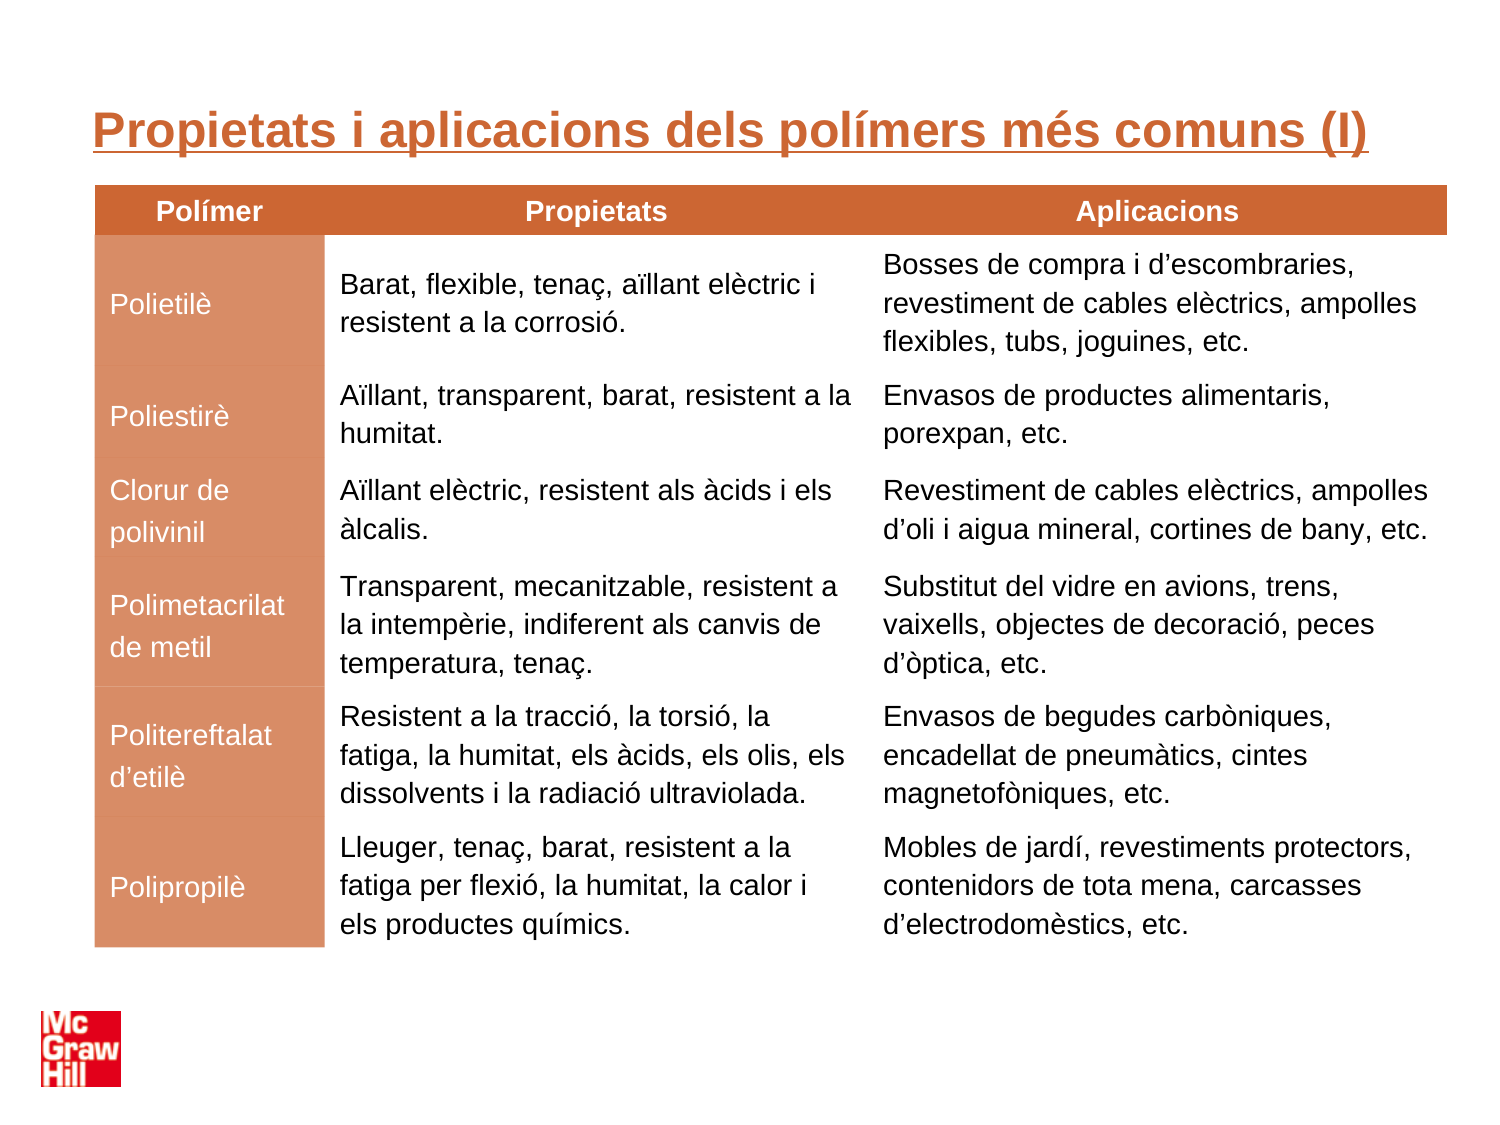

Propietats i aplicacions dels polímers més comuns (I)
| Polímer | Propietats | Aplicacions |
| --- | --- | --- |
| Polietilè | Barat, flexible, tenaç, aïllant elèctric i resistent a la corrosió. | Bosses de compra i d’escombraries, revestiment de cables elèctrics, ampolles flexibles, tubs, joguines, etc. |
| Poliestirè | Aïllant, transparent, barat, resistent a la humitat. | Envasos de productes alimentaris, porexpan, etc. |
| Clorur de polivinil | Aïllant elèctric, resistent als àcids i els àlcalis. | Revestiment de cables elèctrics, ampolles d’oli i aigua mineral, cortines de bany, etc. |
| Polimetacrilat de metil | Transparent, mecanitzable, resistent a la intempèrie, indiferent als canvis de temperatura, tenaç. | Substitut del vidre en avions, trens, vaixells, objectes de decoració, peces d’òptica, etc. |
| Politereftalat d’etilè | Resistent a la tracció, la torsió, la fatiga, la humitat, els àcids, els olis, els dissolvents i la radiació ultraviolada. | Envasos de begudes carbòniques, encadellat de pneumàtics, cintes magnetofòniques, etc. |
| Polipropilè | Lleuger, tenaç, barat, resistent a la fatiga per flexió, la humitat, la calor i els productes químics. | Mobles de jardí, revestiments protectors, contenidors de tota mena, carcasses d’electrodomèstics, etc. |